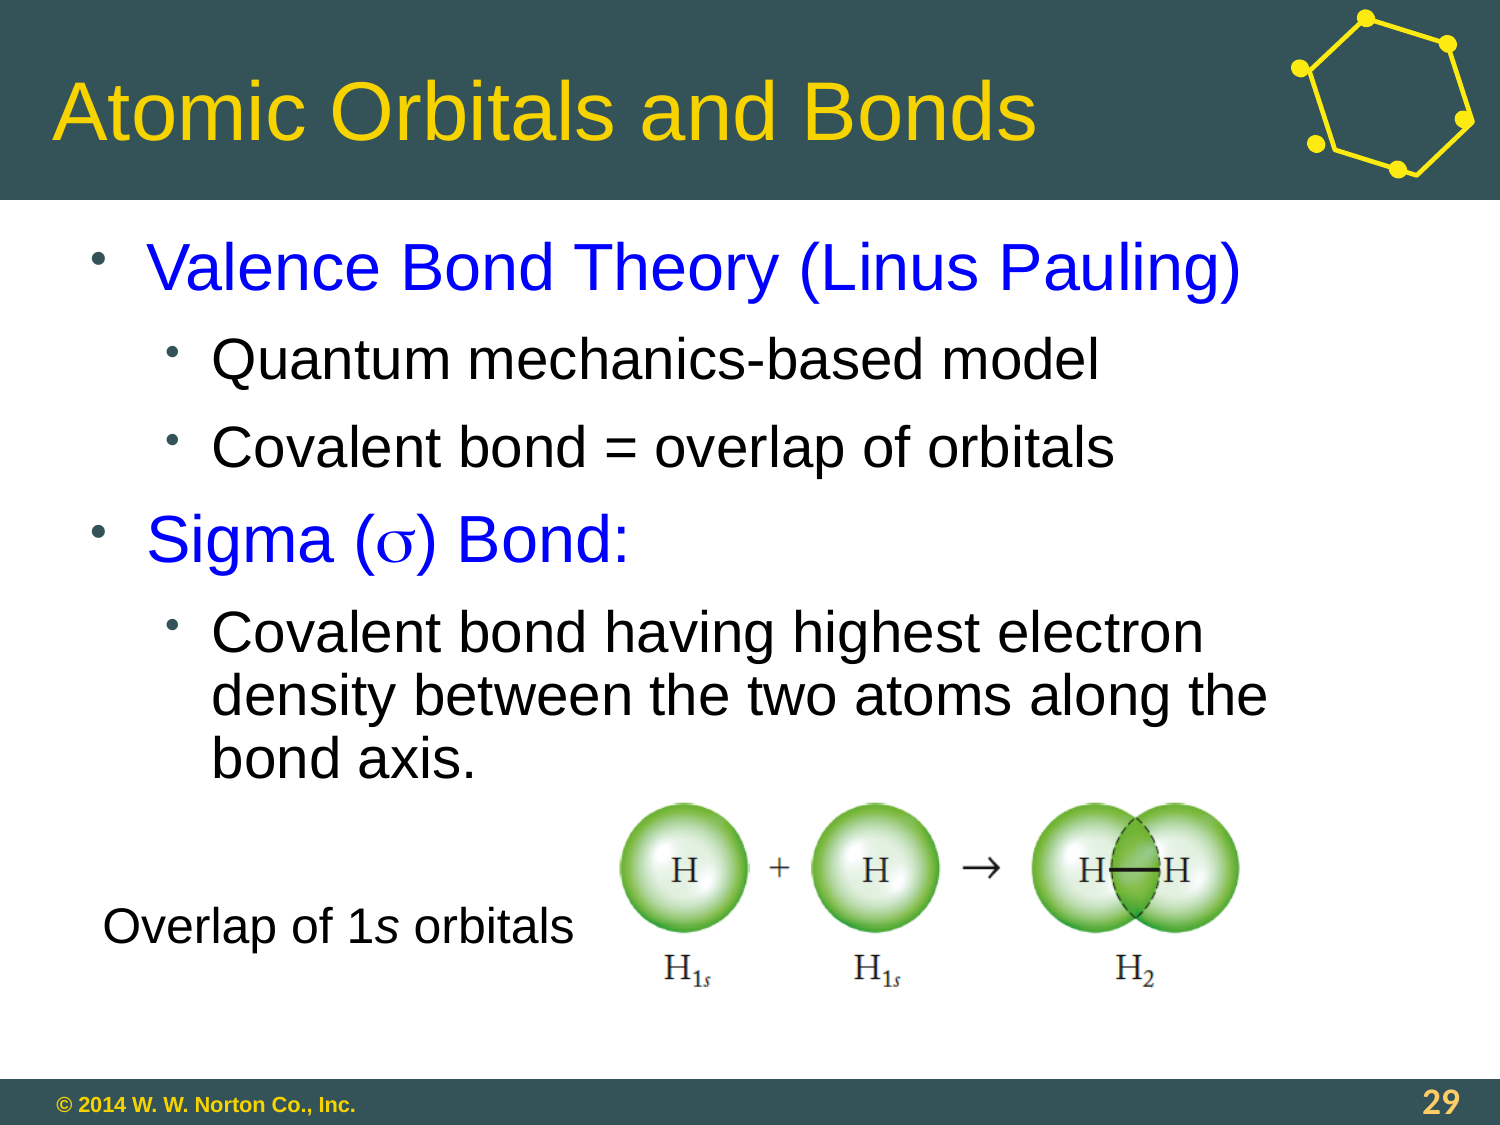

Atomic Orbitals and Bonds
# Valence Bond Theory (Linus Pauling)
Quantum mechanics-based model
Covalent bond = overlap of orbitals
Sigma () Bond:
Covalent bond having highest electron density between the two atoms along the bond axis.
Overlap of 1s orbitals